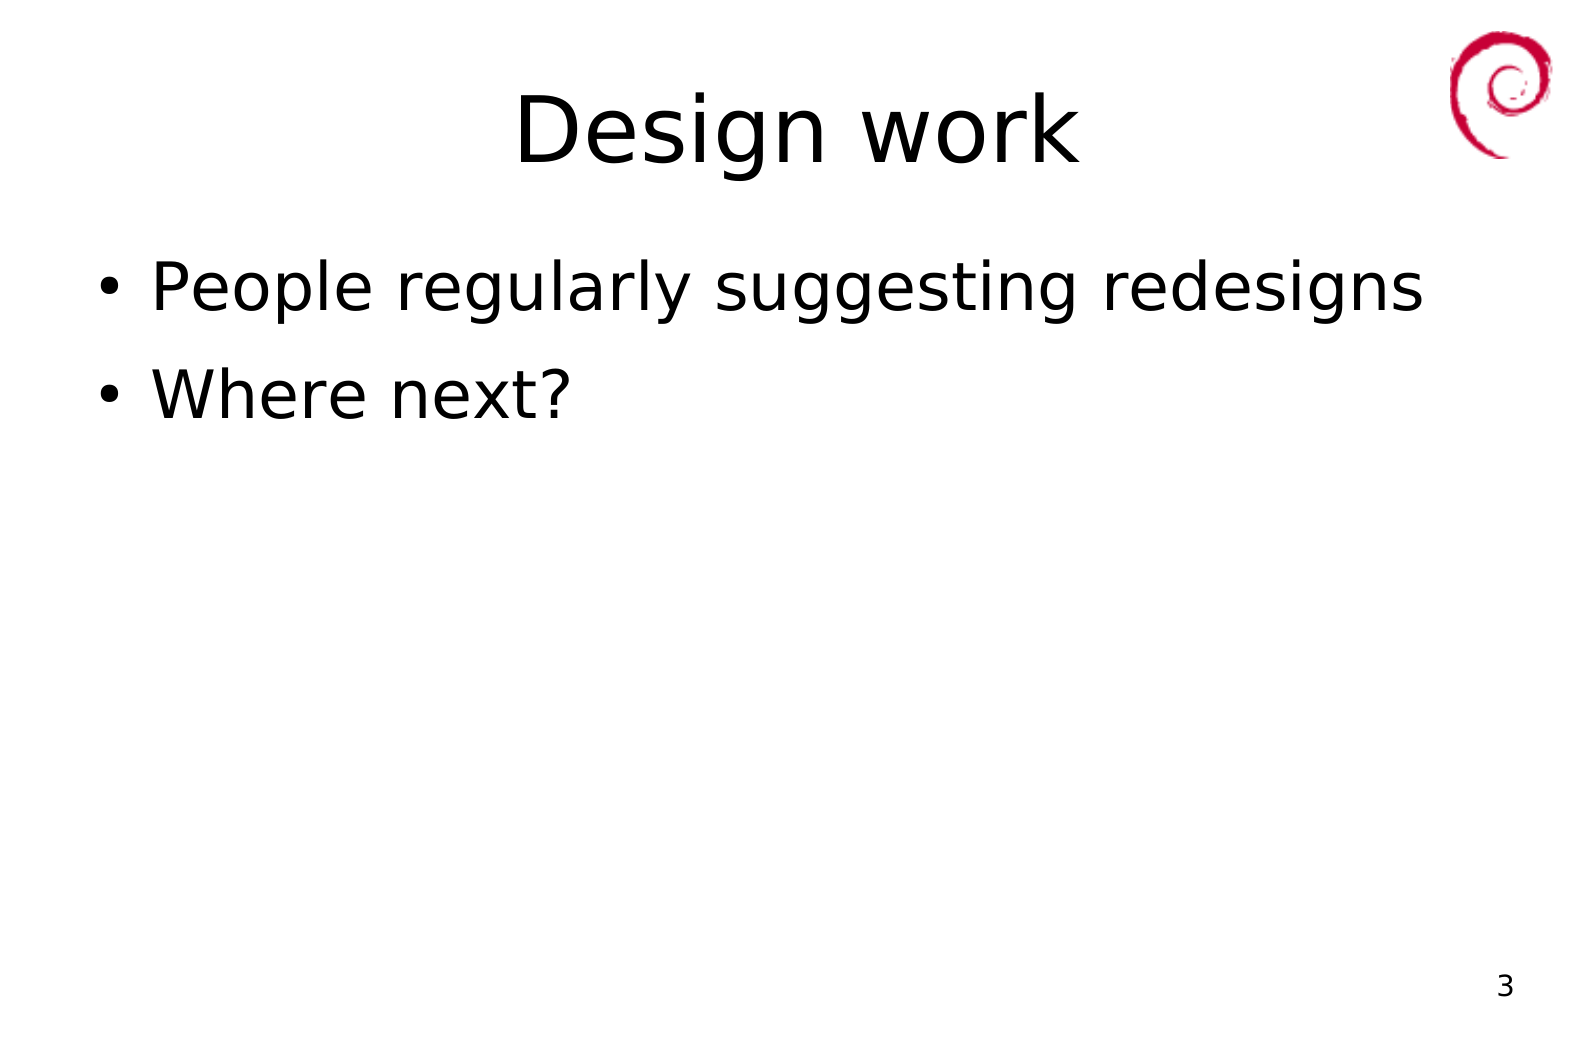

# Design work
People regularly suggesting redesigns
Where next?
3